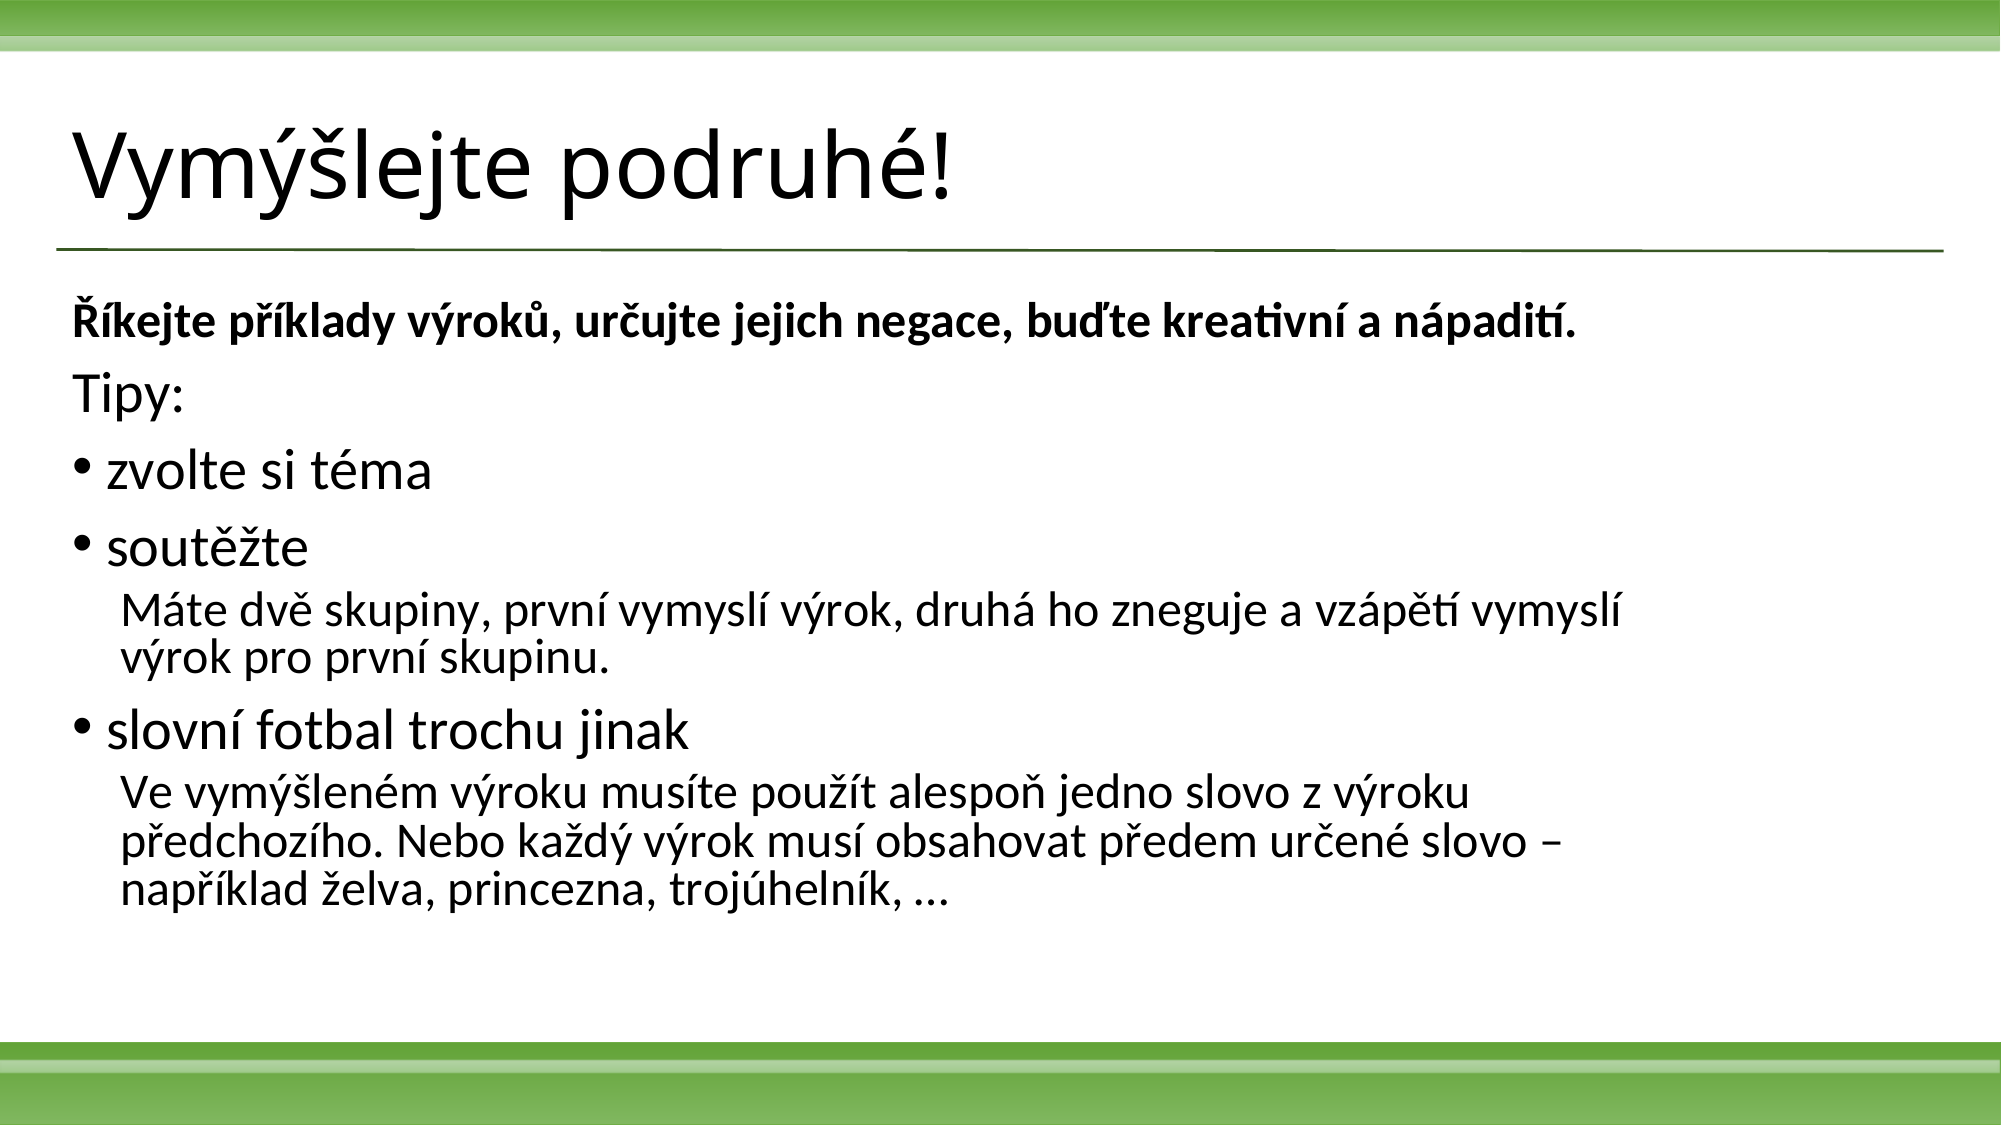

# Vymýšlejte podruhé!
Říkejte příklady výroků, určujte jejich negace, buďte kreativní a nápadití.
Tipy:
 zvolte si téma
 soutěžte
Máte dvě skupiny, první vymyslí výrok, druhá ho zneguje a vzápětí vymyslí výrok pro první skupinu.
 slovní fotbal trochu jinak
Ve vymýšleném výroku musíte použít alespoň jedno slovo z výroku předchozího. Nebo každý výrok musí obsahovat předem určené slovo – například želva, princezna, trojúhelník, …